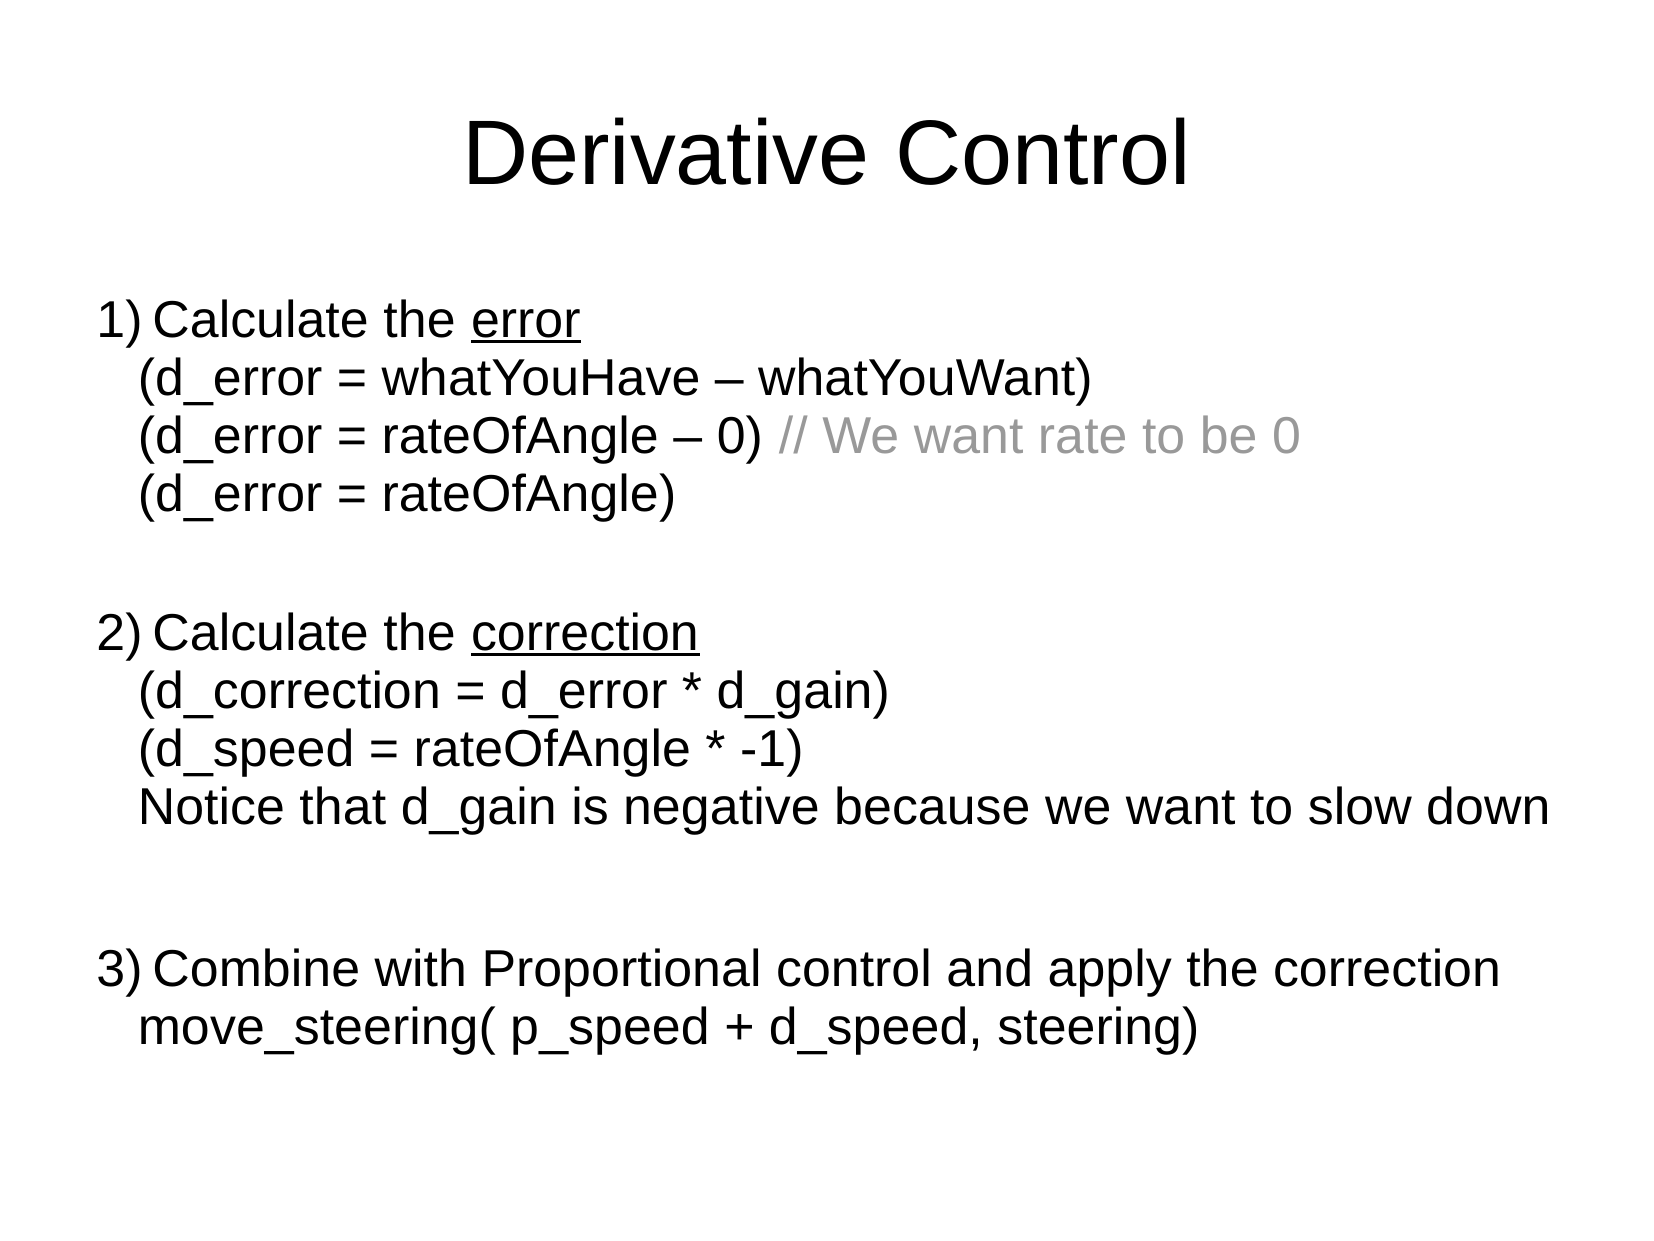

# Derivative Control
 Calculate the error
(d_error = whatYouHave – whatYouWant)
(d_error = rateOfAngle – 0) // We want rate to be 0
(d_error = rateOfAngle)
 Calculate the correction
(d_correction = d_error * d_gain)
(d_speed = rateOfAngle * -1)
Notice that d_gain is negative because we want to slow down
 Combine with Proportional control and apply the correction
move_steering( p_speed + d_speed, steering)